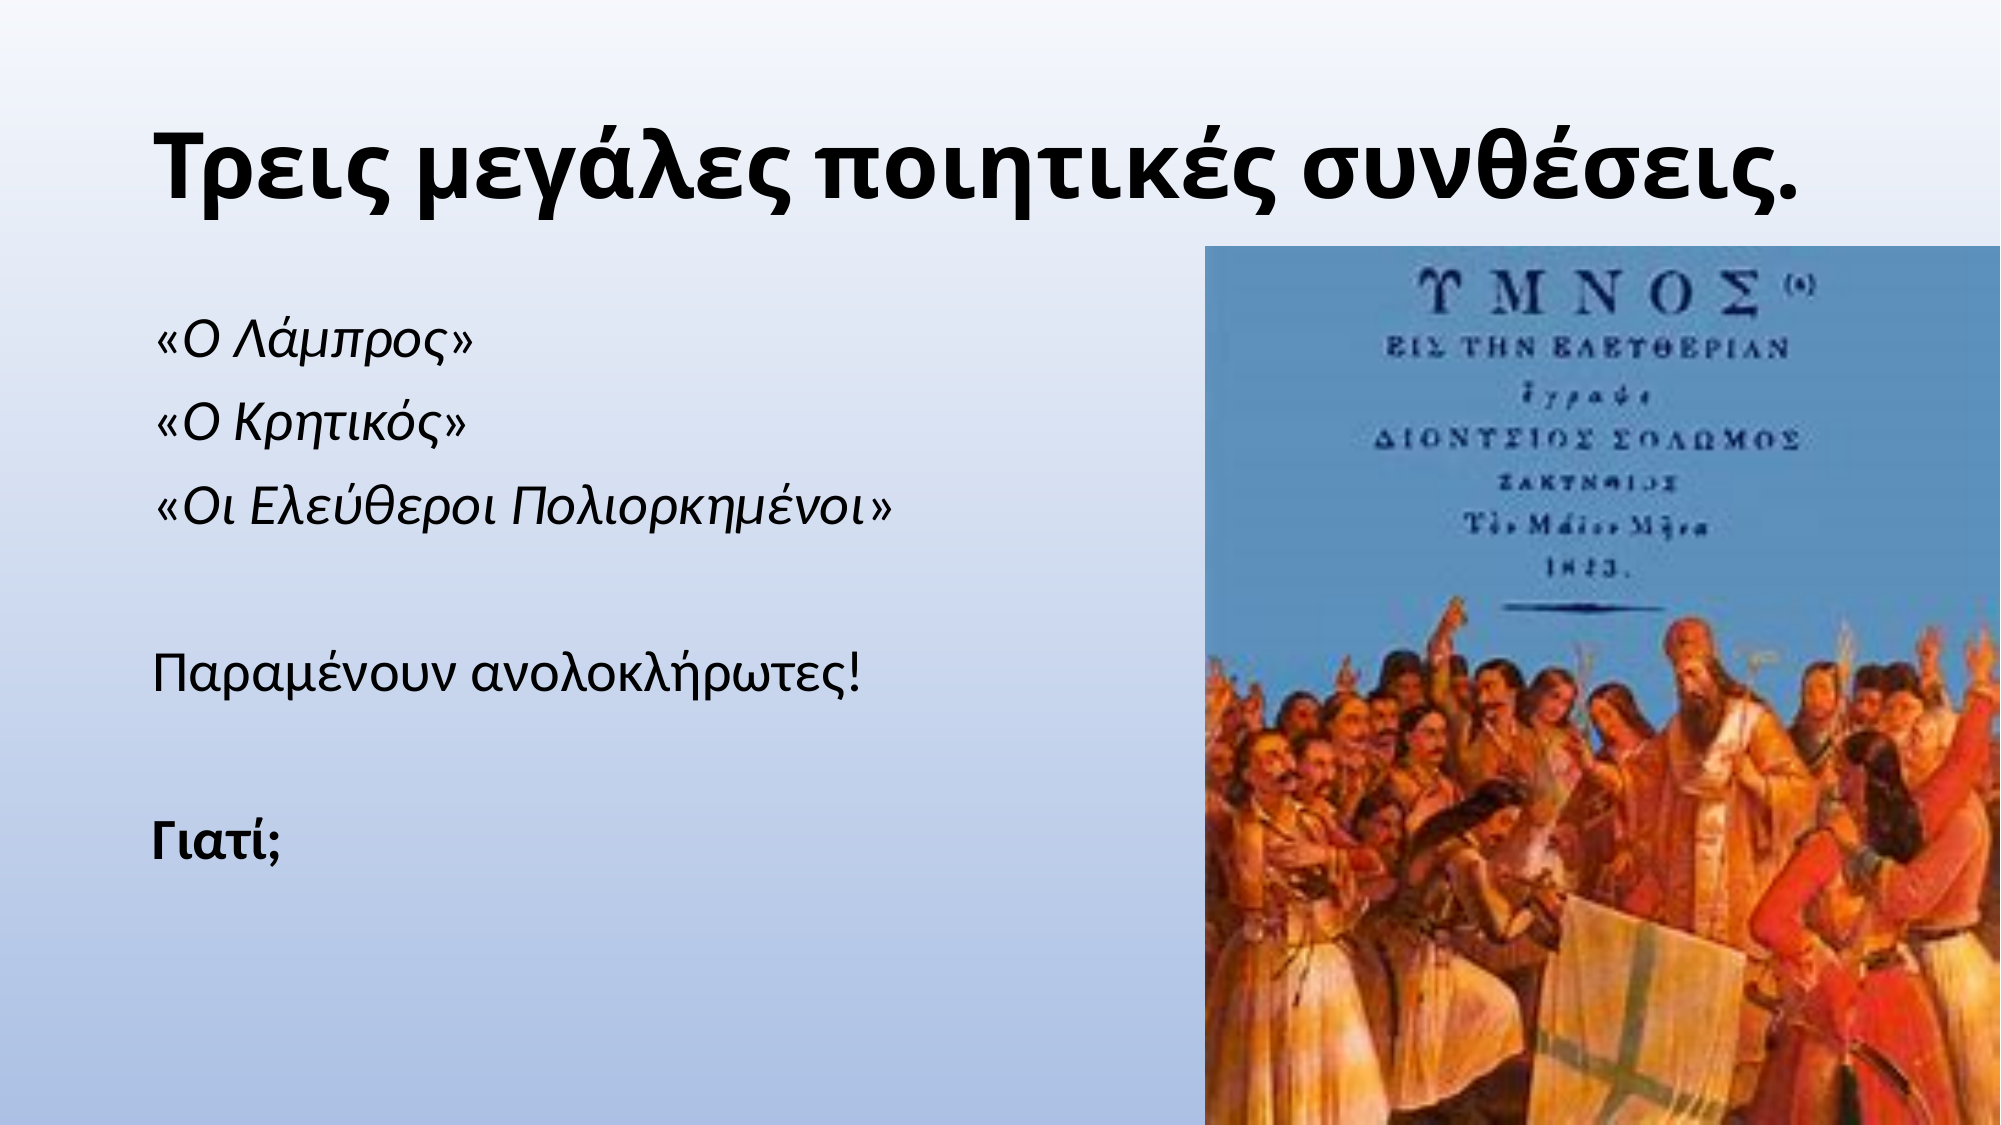

# Τρεις μεγάλες ποιητικές συνθέσεις.
«Ο Λάμπρος»
«Ο Κρητικός»
«Οι Ελεύθεροι Πολιορκημένοι»
Παραμένουν ανολοκλήρωτες!
Γιατί;